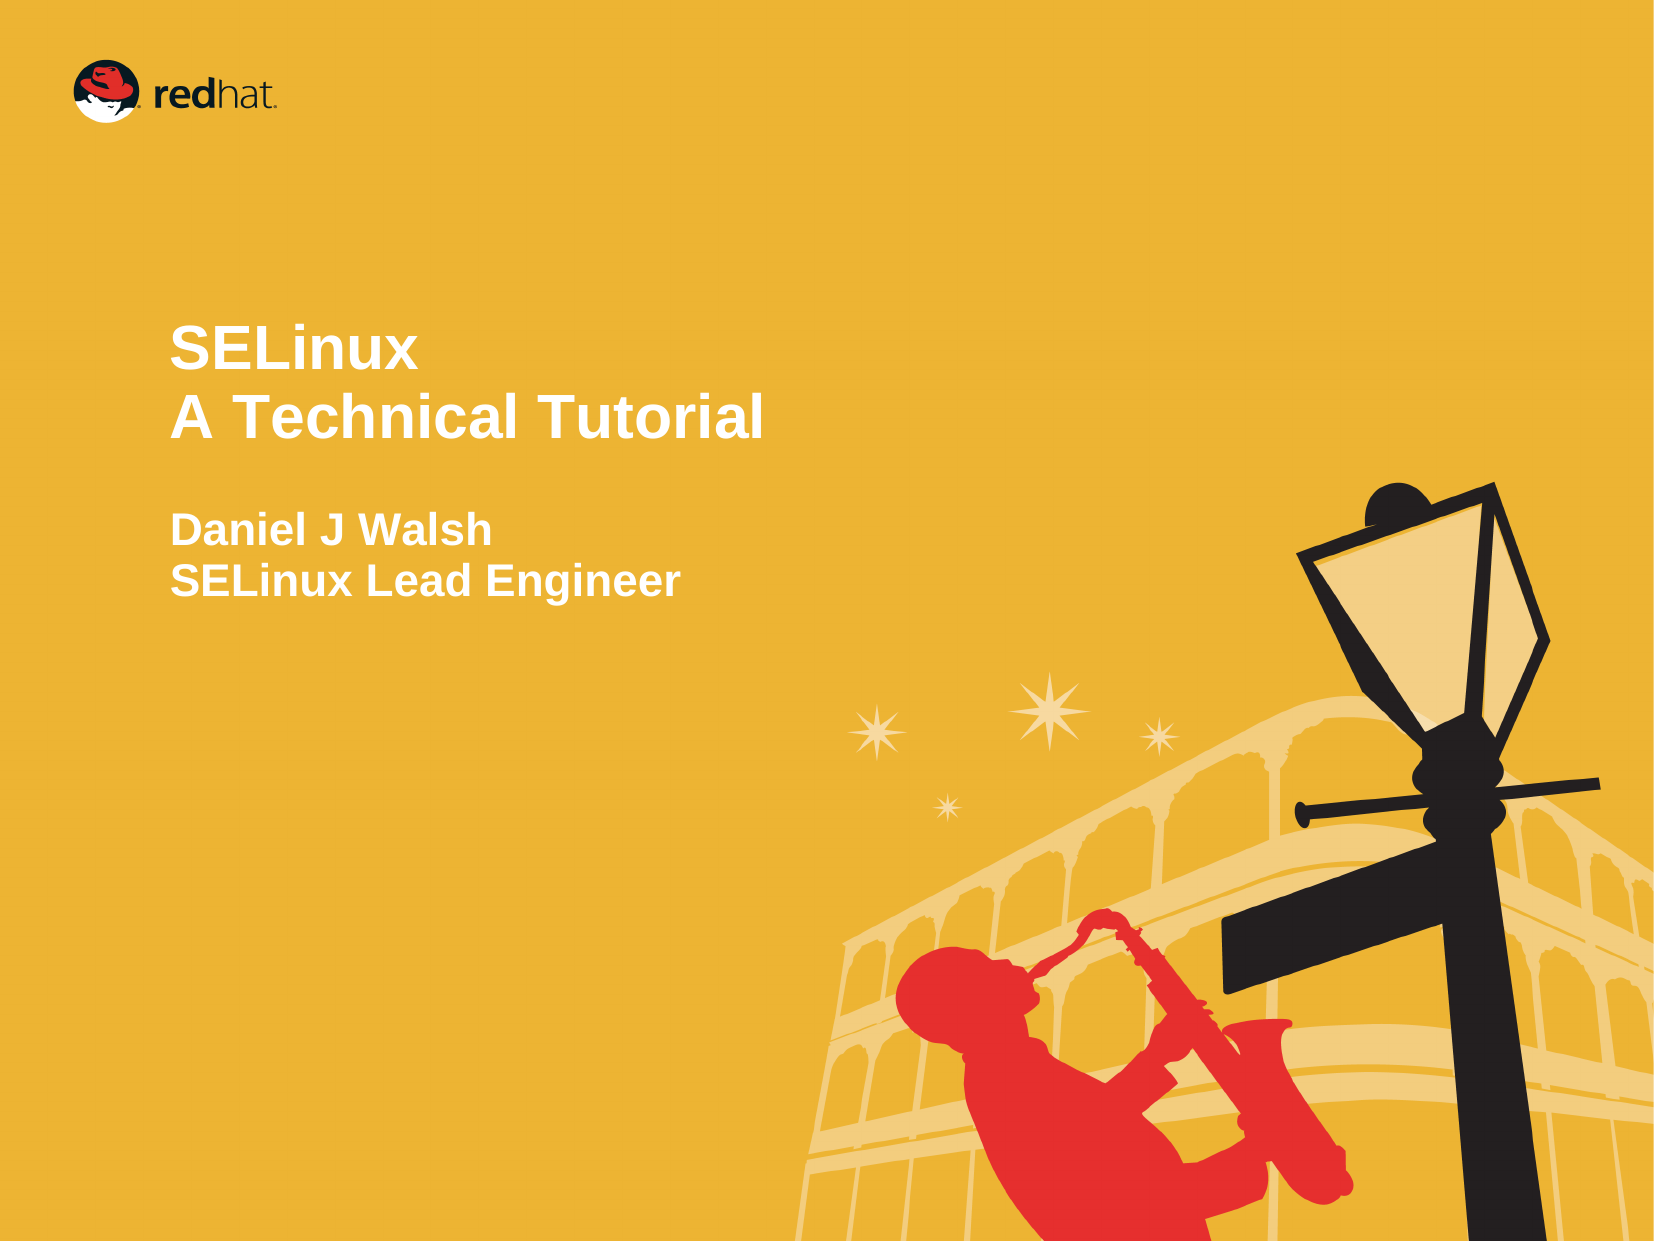

SELinux
A Technical Tutorial
Daniel J Walsh
SELinux Lead Engineer